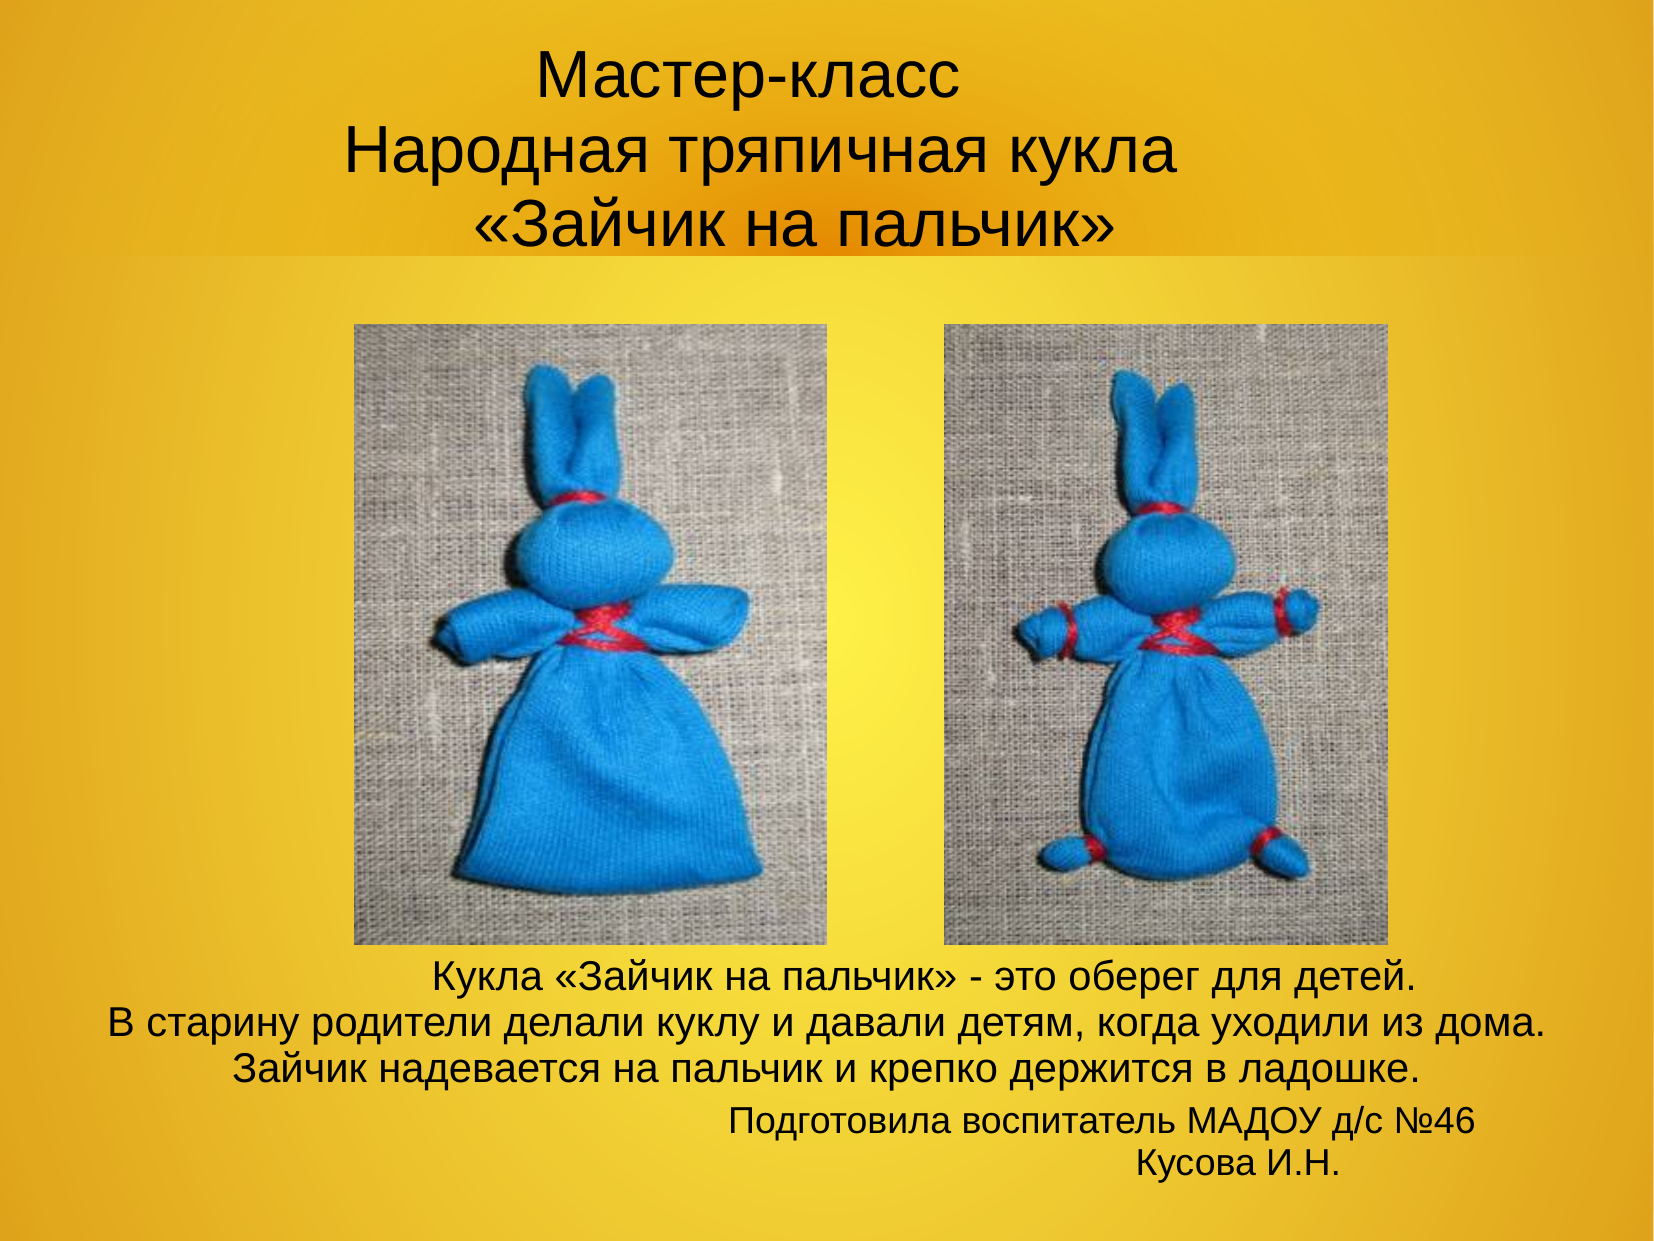

Мастер-класс
 Народная тряпичная кукла
 «Зайчик на пальчик»
 Кукла «Зайчик на пальчик» - это оберег для детей.
В старину родители делали куклу и давали детям, когда уходили из дома.
Зайчик надевается на пальчик и крепко держится в ладошке.
Подготовила воспитатель МАДОУ д/с №46
 Кусова И.Н.